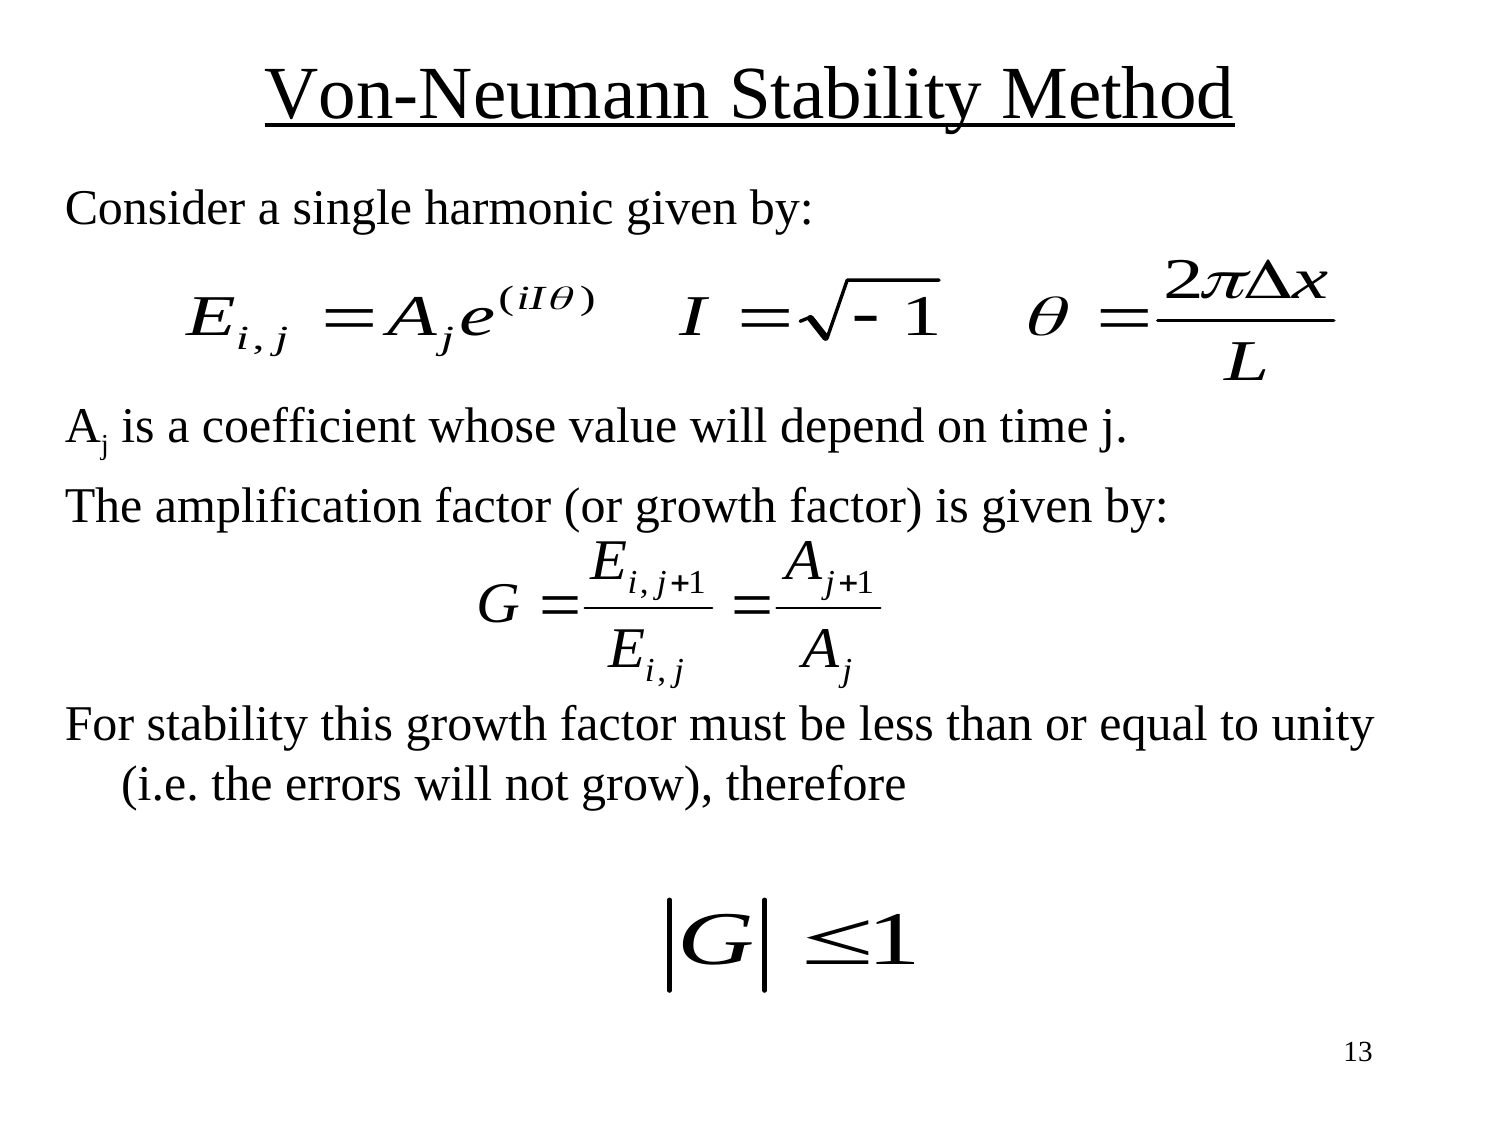

# Von-Neumann Stability Method
Consider a single harmonic given by:
Aj is a coefficient whose value will depend on time j.
The amplification factor (or growth factor) is given by:
For stability this growth factor must be less than or equal to unity (i.e. the errors will not grow), therefore